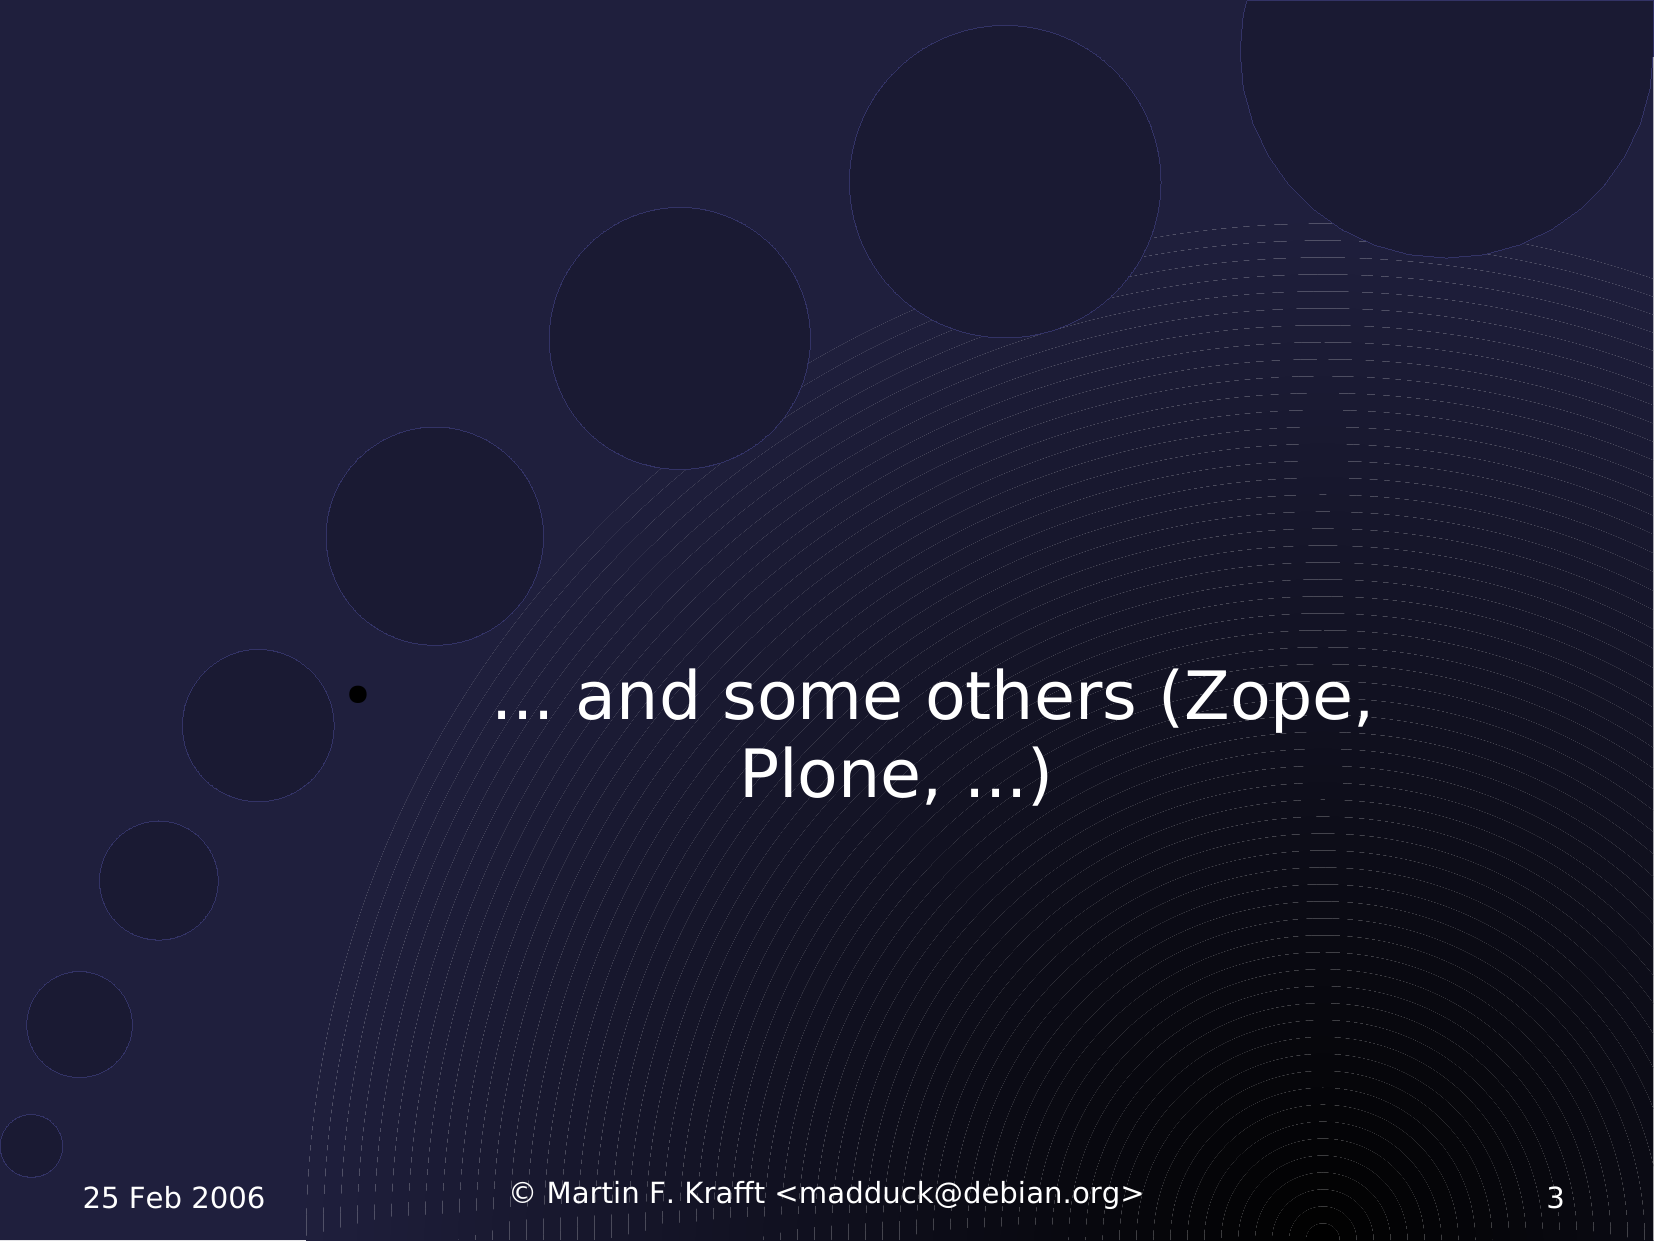

# ... and some others (Zope, Plone, ...)
© Martin F. Krafft <madduck@debian.org>
25 Feb 2006
3